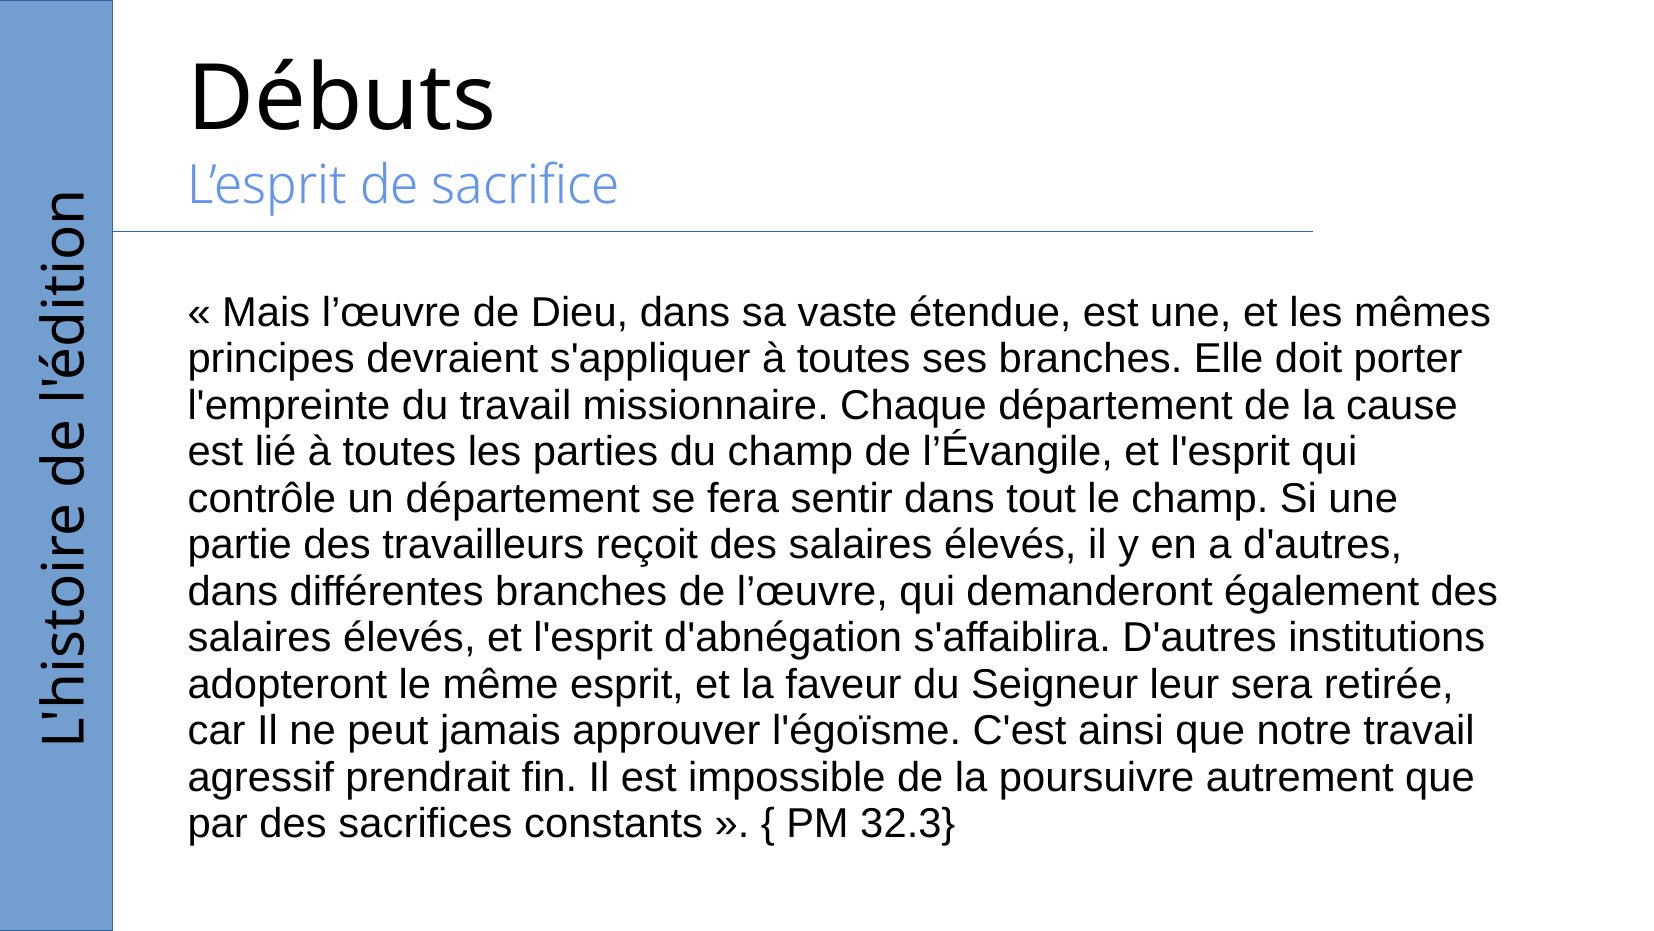

Débuts
L’esprit de sacrifice
# « Mais l’œuvre de Dieu, dans sa vaste étendue, est une, et les mêmes principes devraient s'appliquer à toutes ses branches. Elle doit porter l'empreinte du travail missionnaire. Chaque département de la cause est lié à toutes les parties du champ de l’Évangile, et l'esprit qui contrôle un département se fera sentir dans tout le champ. Si une partie des travailleurs reçoit des salaires élevés, il y en a d'autres, dans différentes branches de l’œuvre, qui demanderont également des salaires élevés, et l'esprit d'abnégation s'affaiblira. D'autres institutions adopteront le même esprit, et la faveur du Seigneur leur sera retirée, car Il ne peut jamais approuver l'égoïsme. C'est ainsi que notre travail agressif prendrait fin. Il est impossible de la poursuivre autrement que par des sacrifices constants ». { PM 32.3}
L'histoire de l'édition